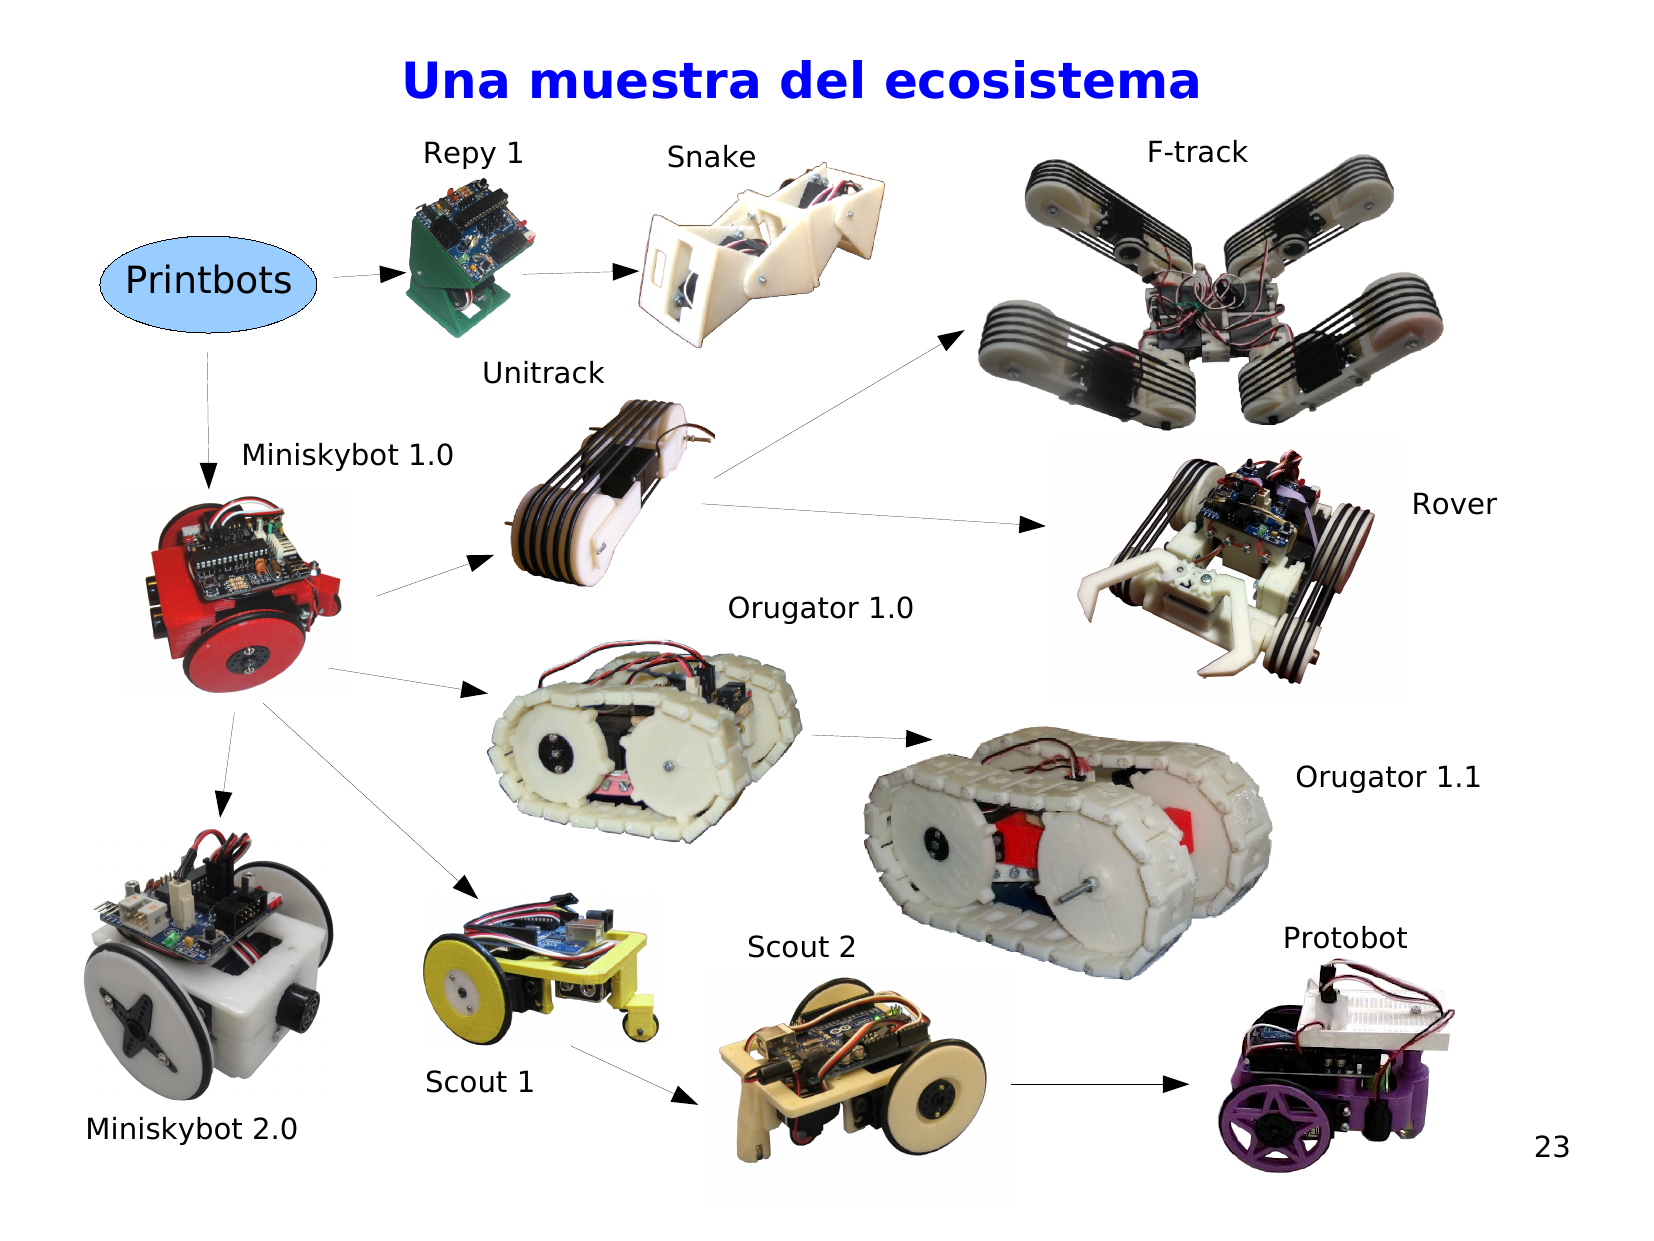

Una muestra del ecosistema
F-track
Repy 1
Snake
Printbots
Unitrack
Miniskybot 1.0
Rover
Orugator 1.0
Orugator 1.1
Protobot
Scout 2
Scout 1
Miniskybot 2.0
23